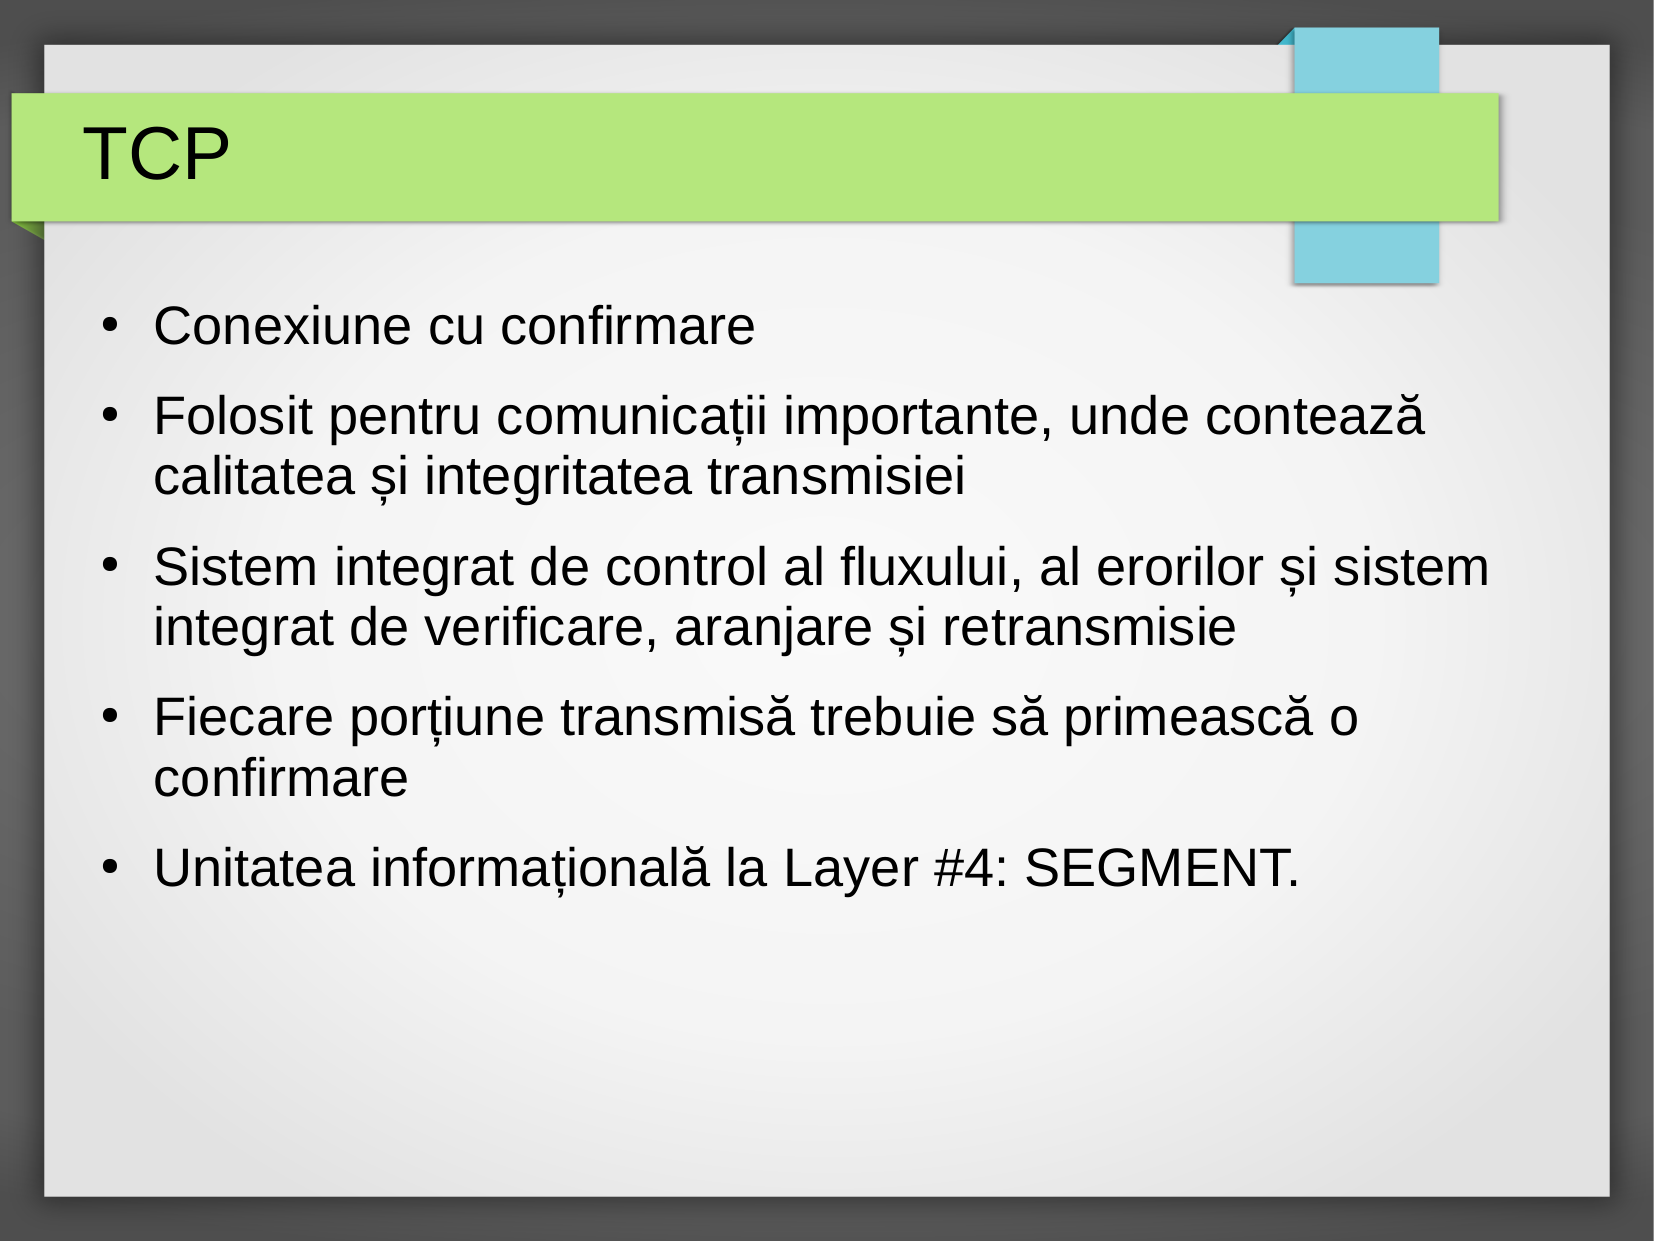

# TCP
Conexiune cu confirmare
Folosit pentru comunicații importante, unde contează calitatea și integritatea transmisiei
Sistem integrat de control al fluxului, al erorilor și sistem integrat de verificare, aranjare și retransmisie
Fiecare porțiune transmisă trebuie să primească o confirmare
Unitatea informațională la Layer #4: SEGMENT.